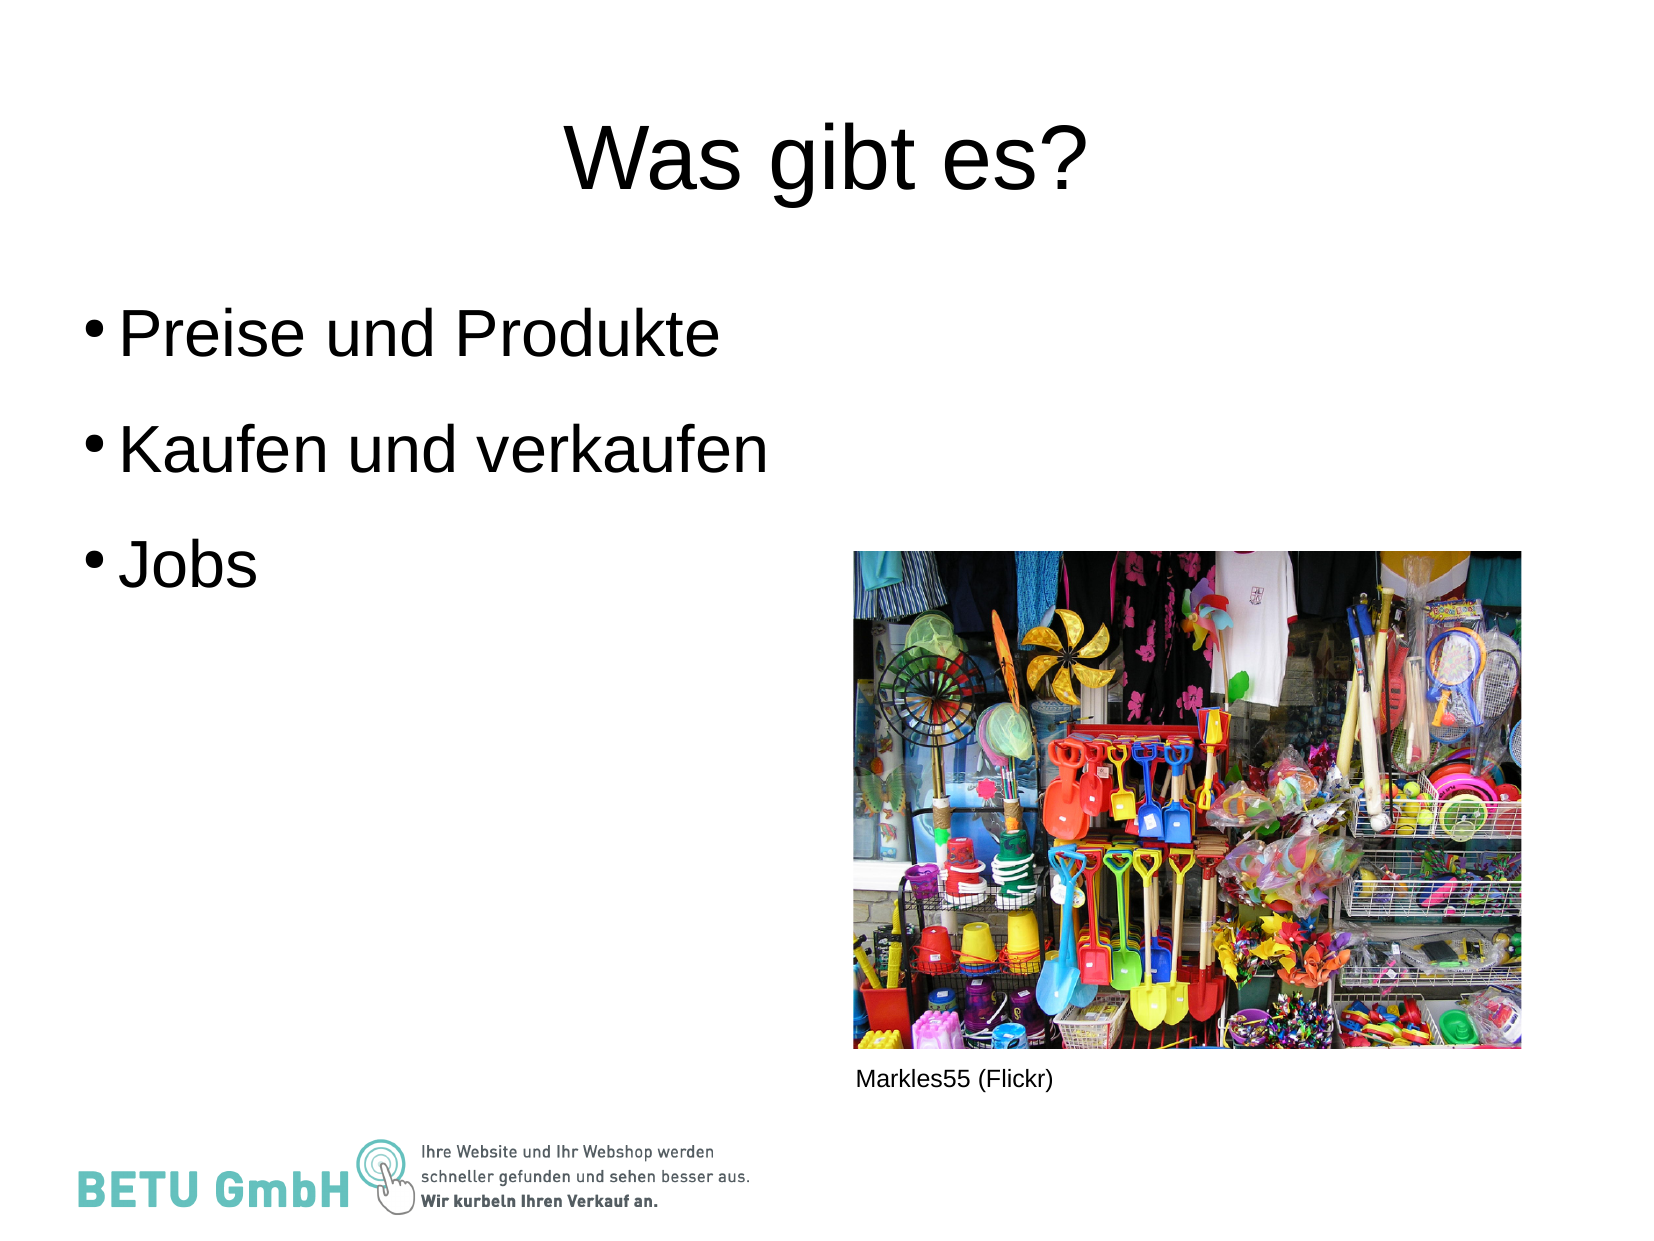

Was gibt es?
Preise und Produkte
Kaufen und verkaufen
Jobs
Markles55 (Flickr)